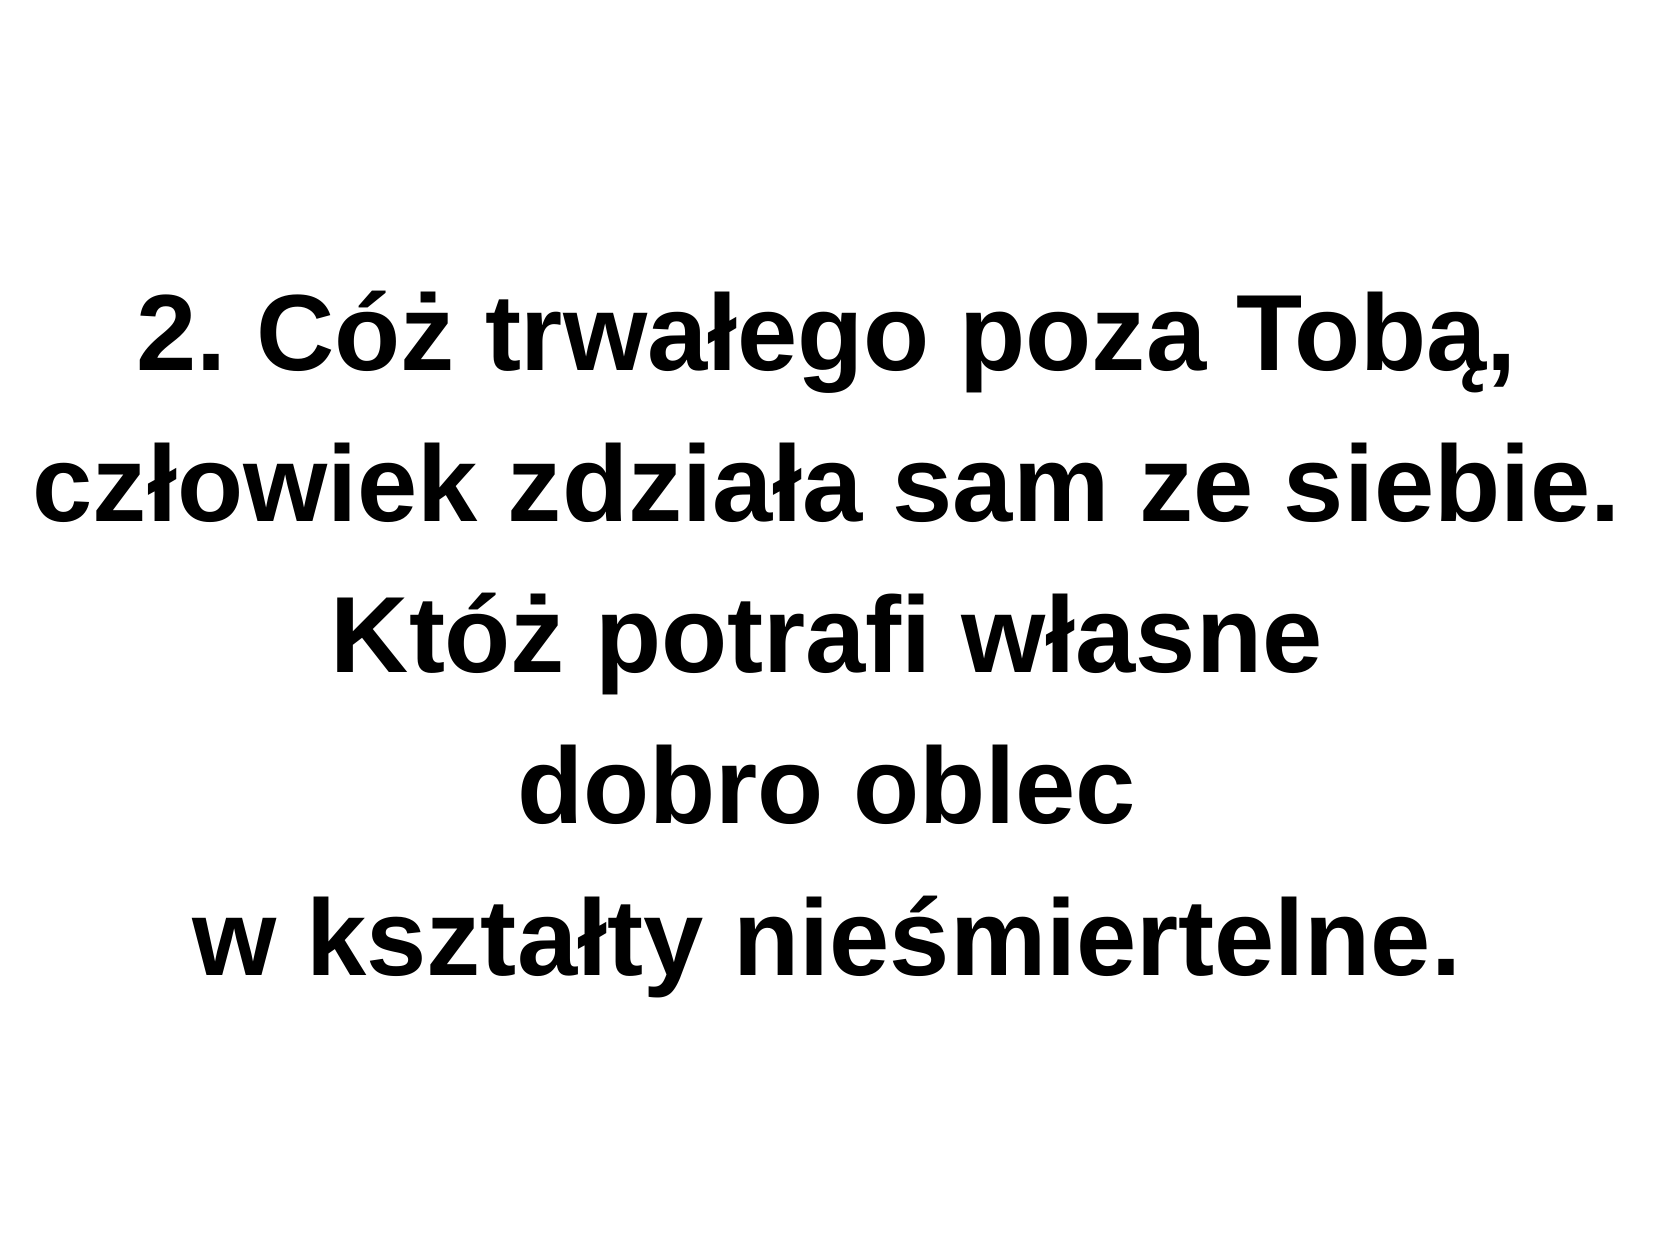

# 2. Cóż trwałego poza Tobą, człowiek zdziała sam ze siebie.
Któż potrafi własne
dobro oblec
w kształty nieśmiertelne.